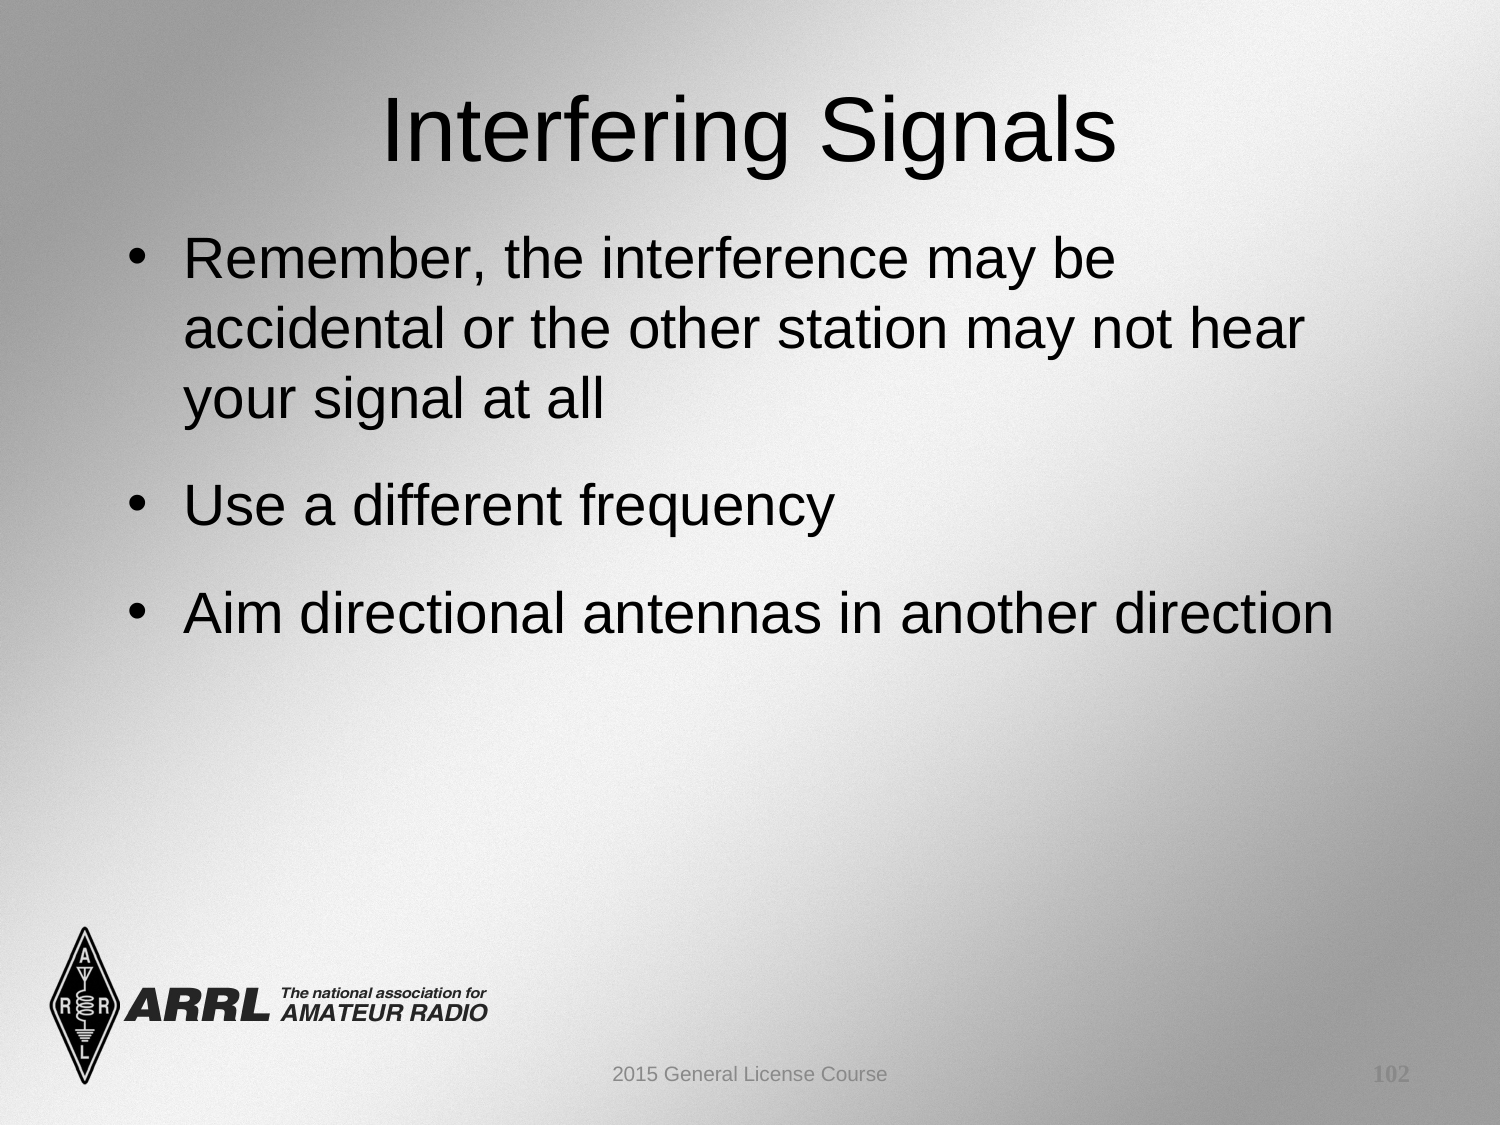

Interfering Signals
Remember, the interference may be accidental or the other station may not hear your signal at all
Use a different frequency
Aim directional antennas in another direction
2015 General License Course